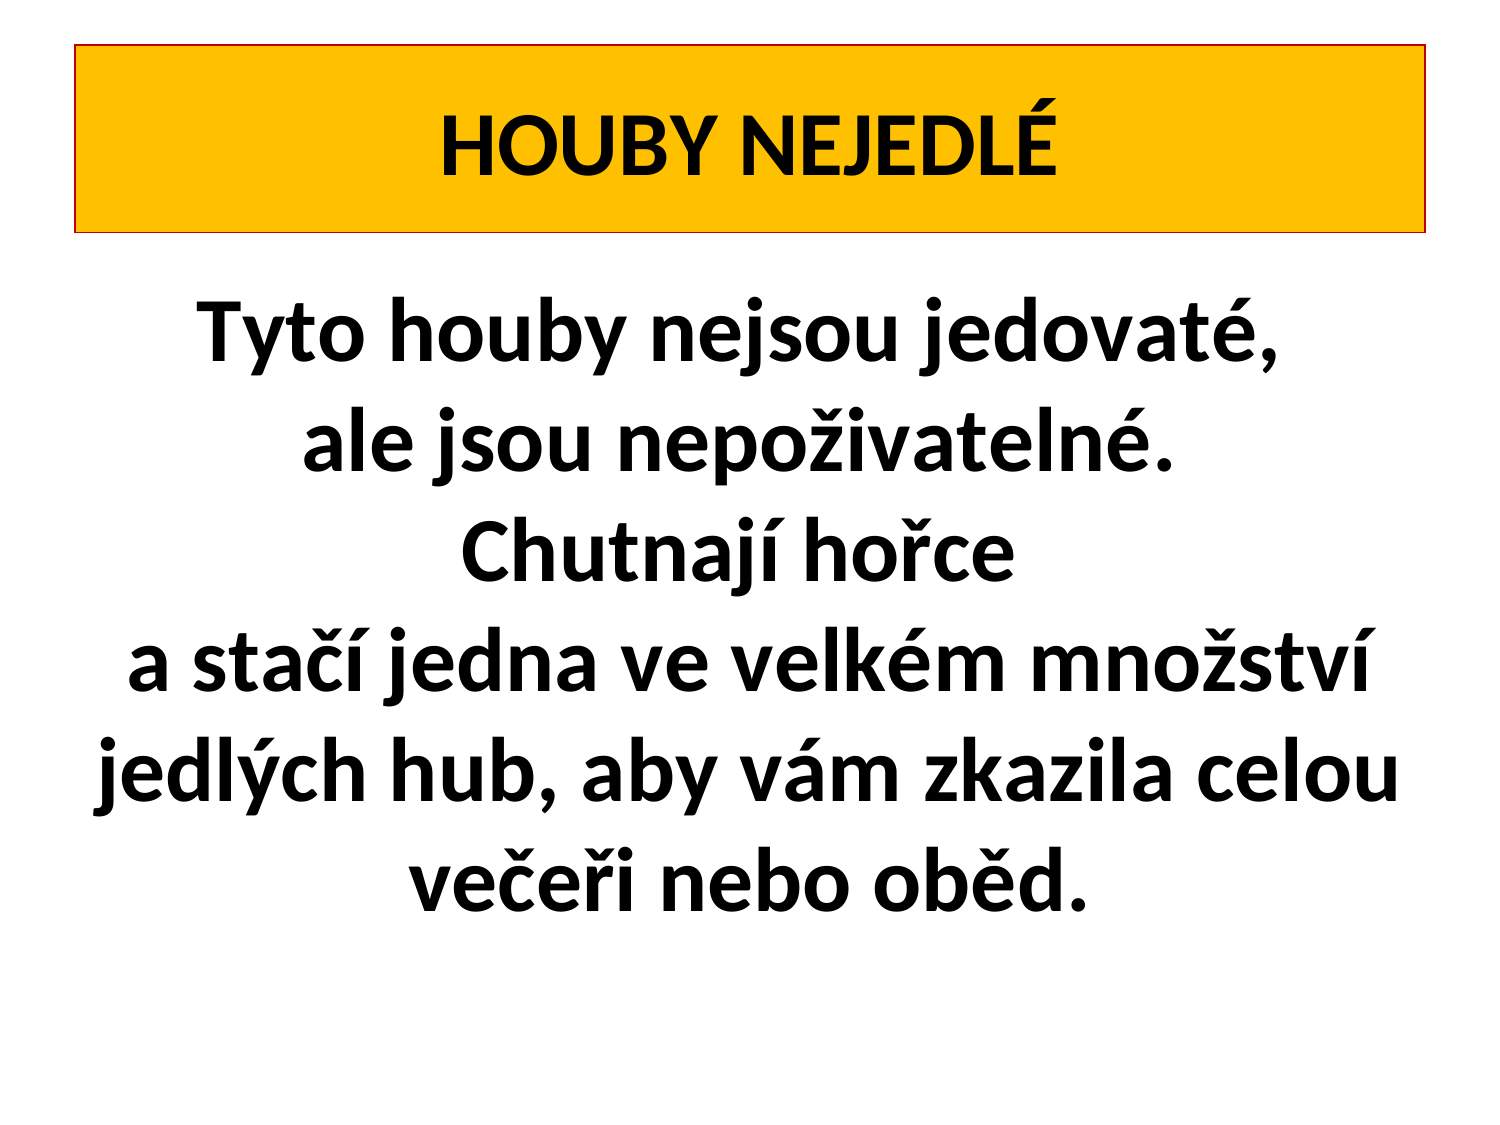

# HOUBY NEJEDLÉ
Tyto houby nejsou jedovaté,
ale jsou nepoživatelné.
Chutnají hořce
a stačí jedna ve velkém množství jedlých hub, aby vám zkazila celou večeři nebo oběd.